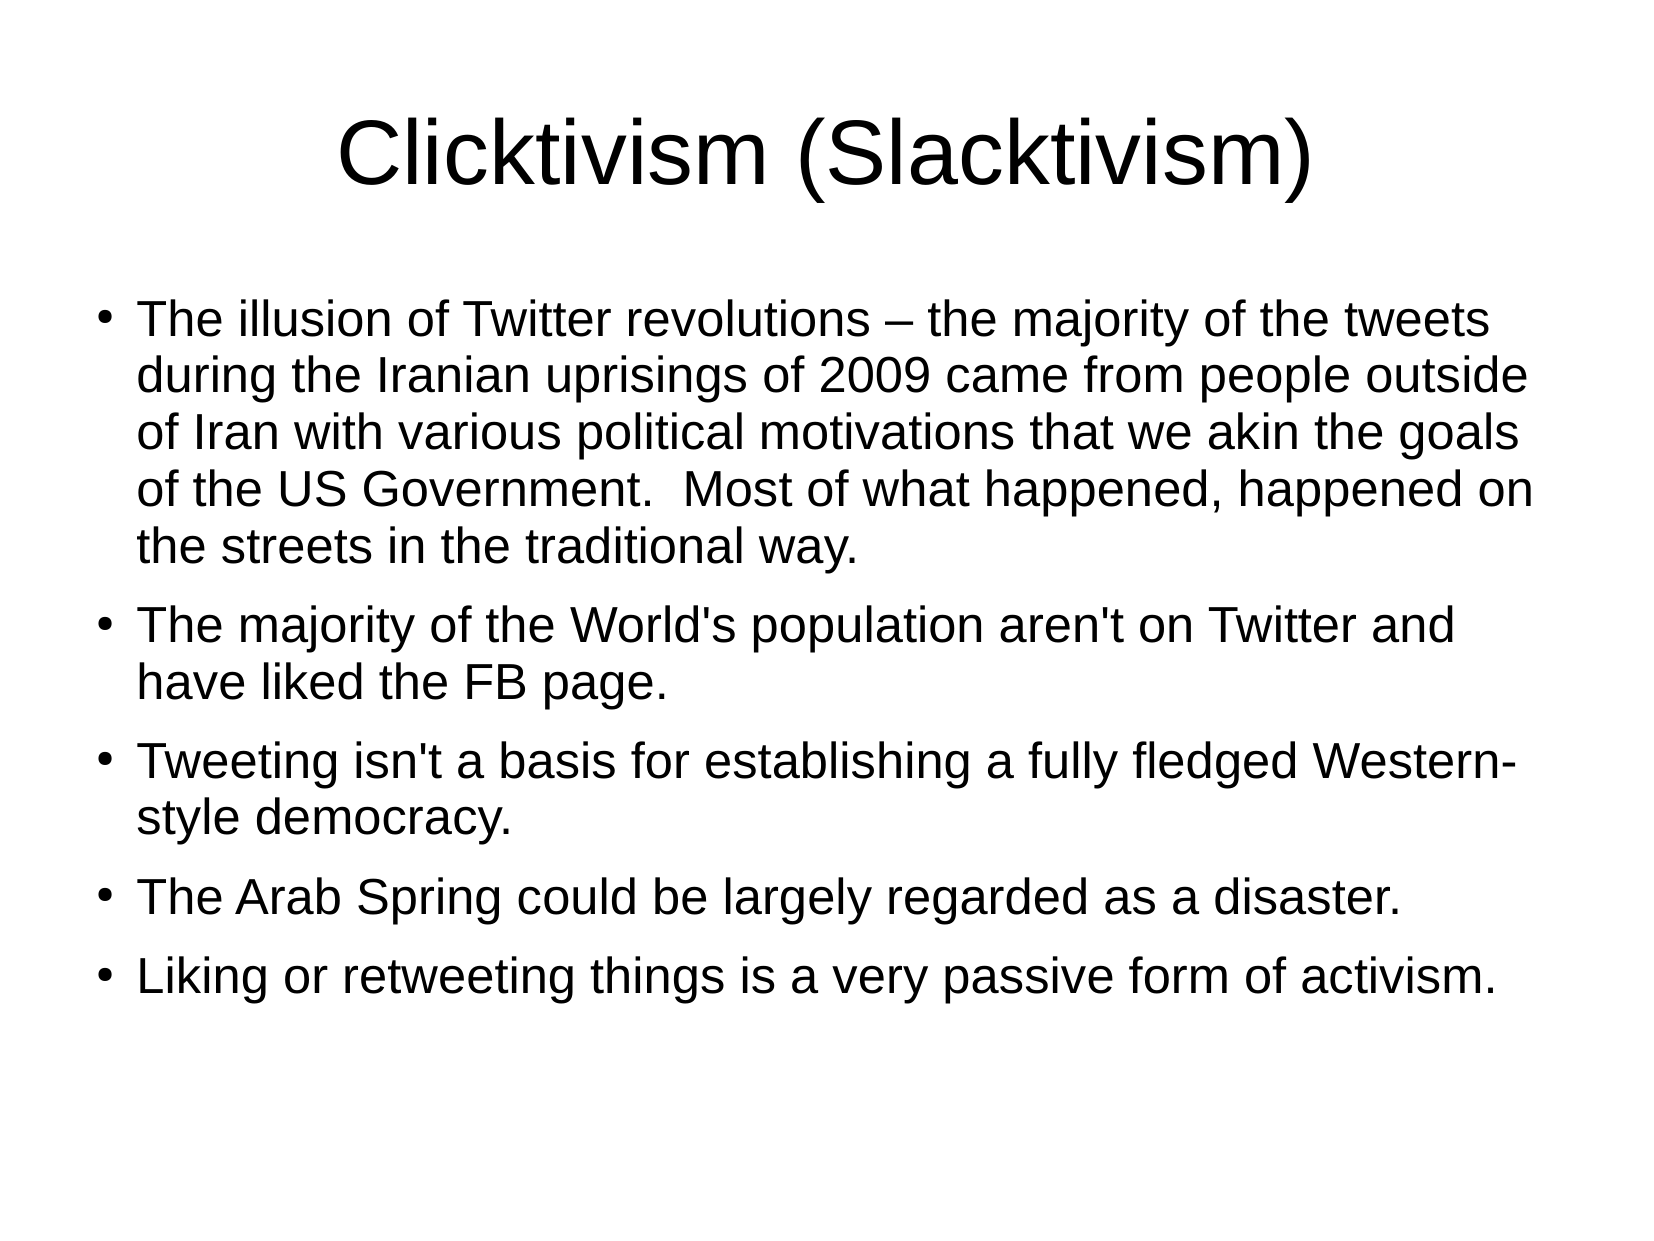

# Clicktivism (Slacktivism)
The illusion of Twitter revolutions – the majority of the tweets during the Iranian uprisings of 2009 came from people outside of Iran with various political motivations that we akin the goals of the US Government. Most of what happened, happened on the streets in the traditional way.
The majority of the World's population aren't on Twitter and have liked the FB page.
Tweeting isn't a basis for establishing a fully fledged Western-style democracy.
The Arab Spring could be largely regarded as a disaster.
Liking or retweeting things is a very passive form of activism.